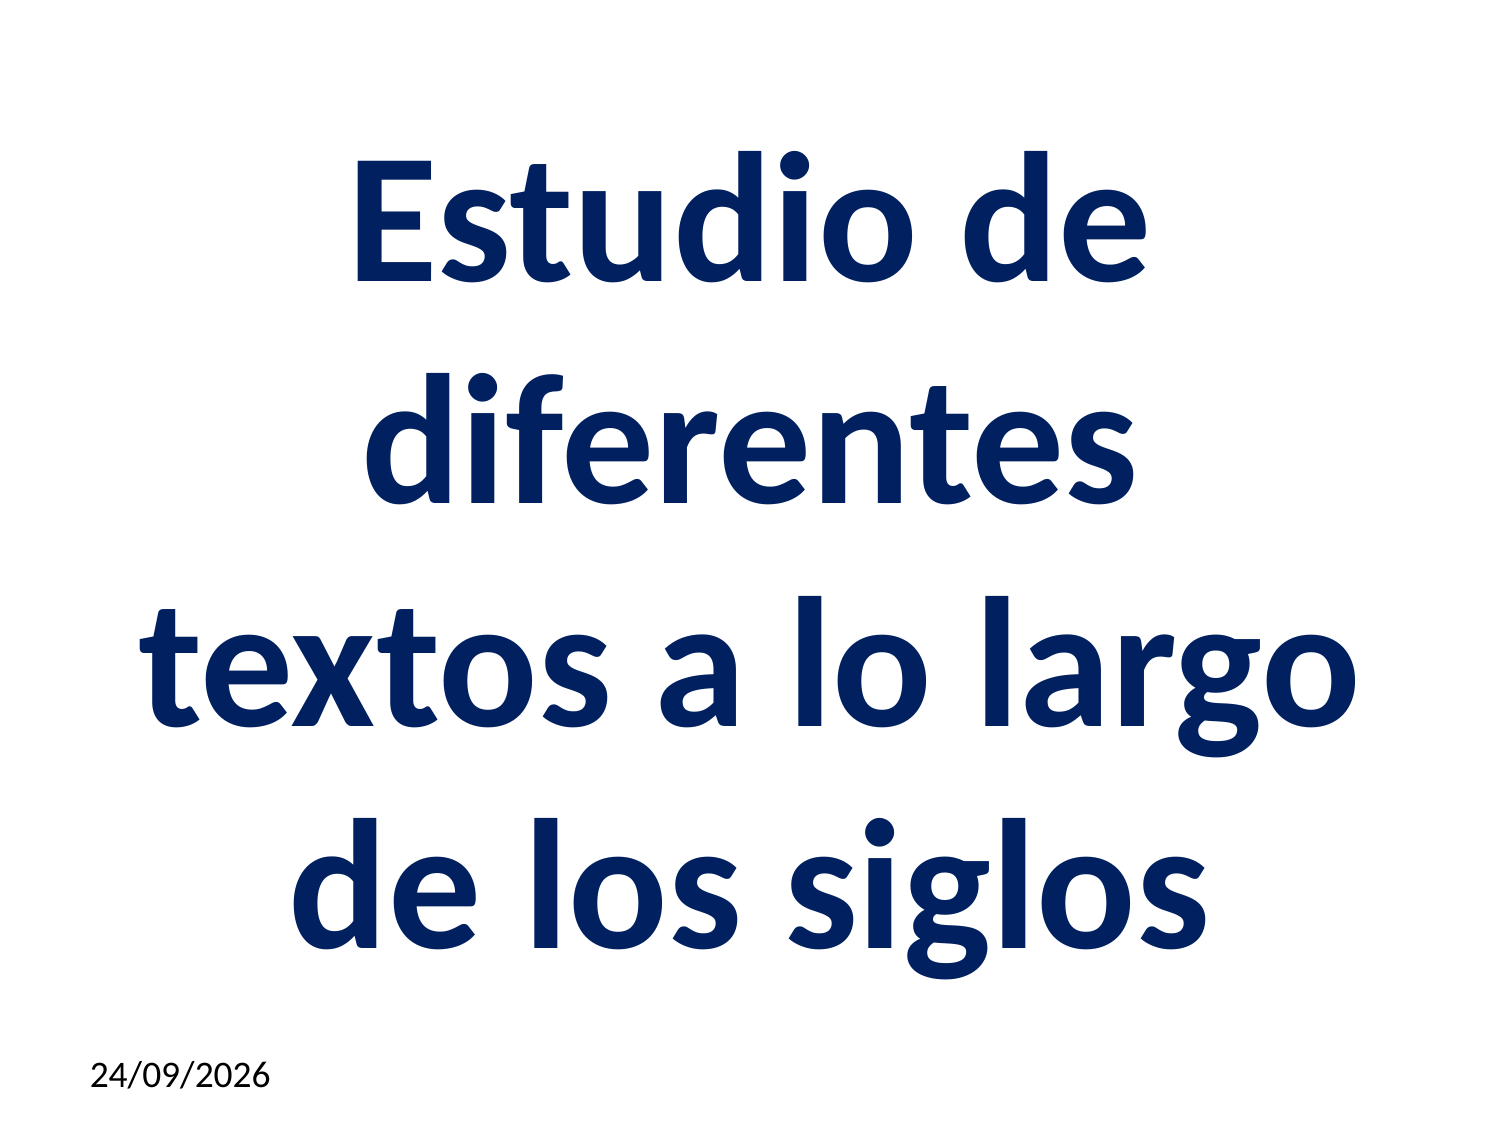

# Estudio de diferentes textos a lo largo de los siglos
14 de avril de 2011